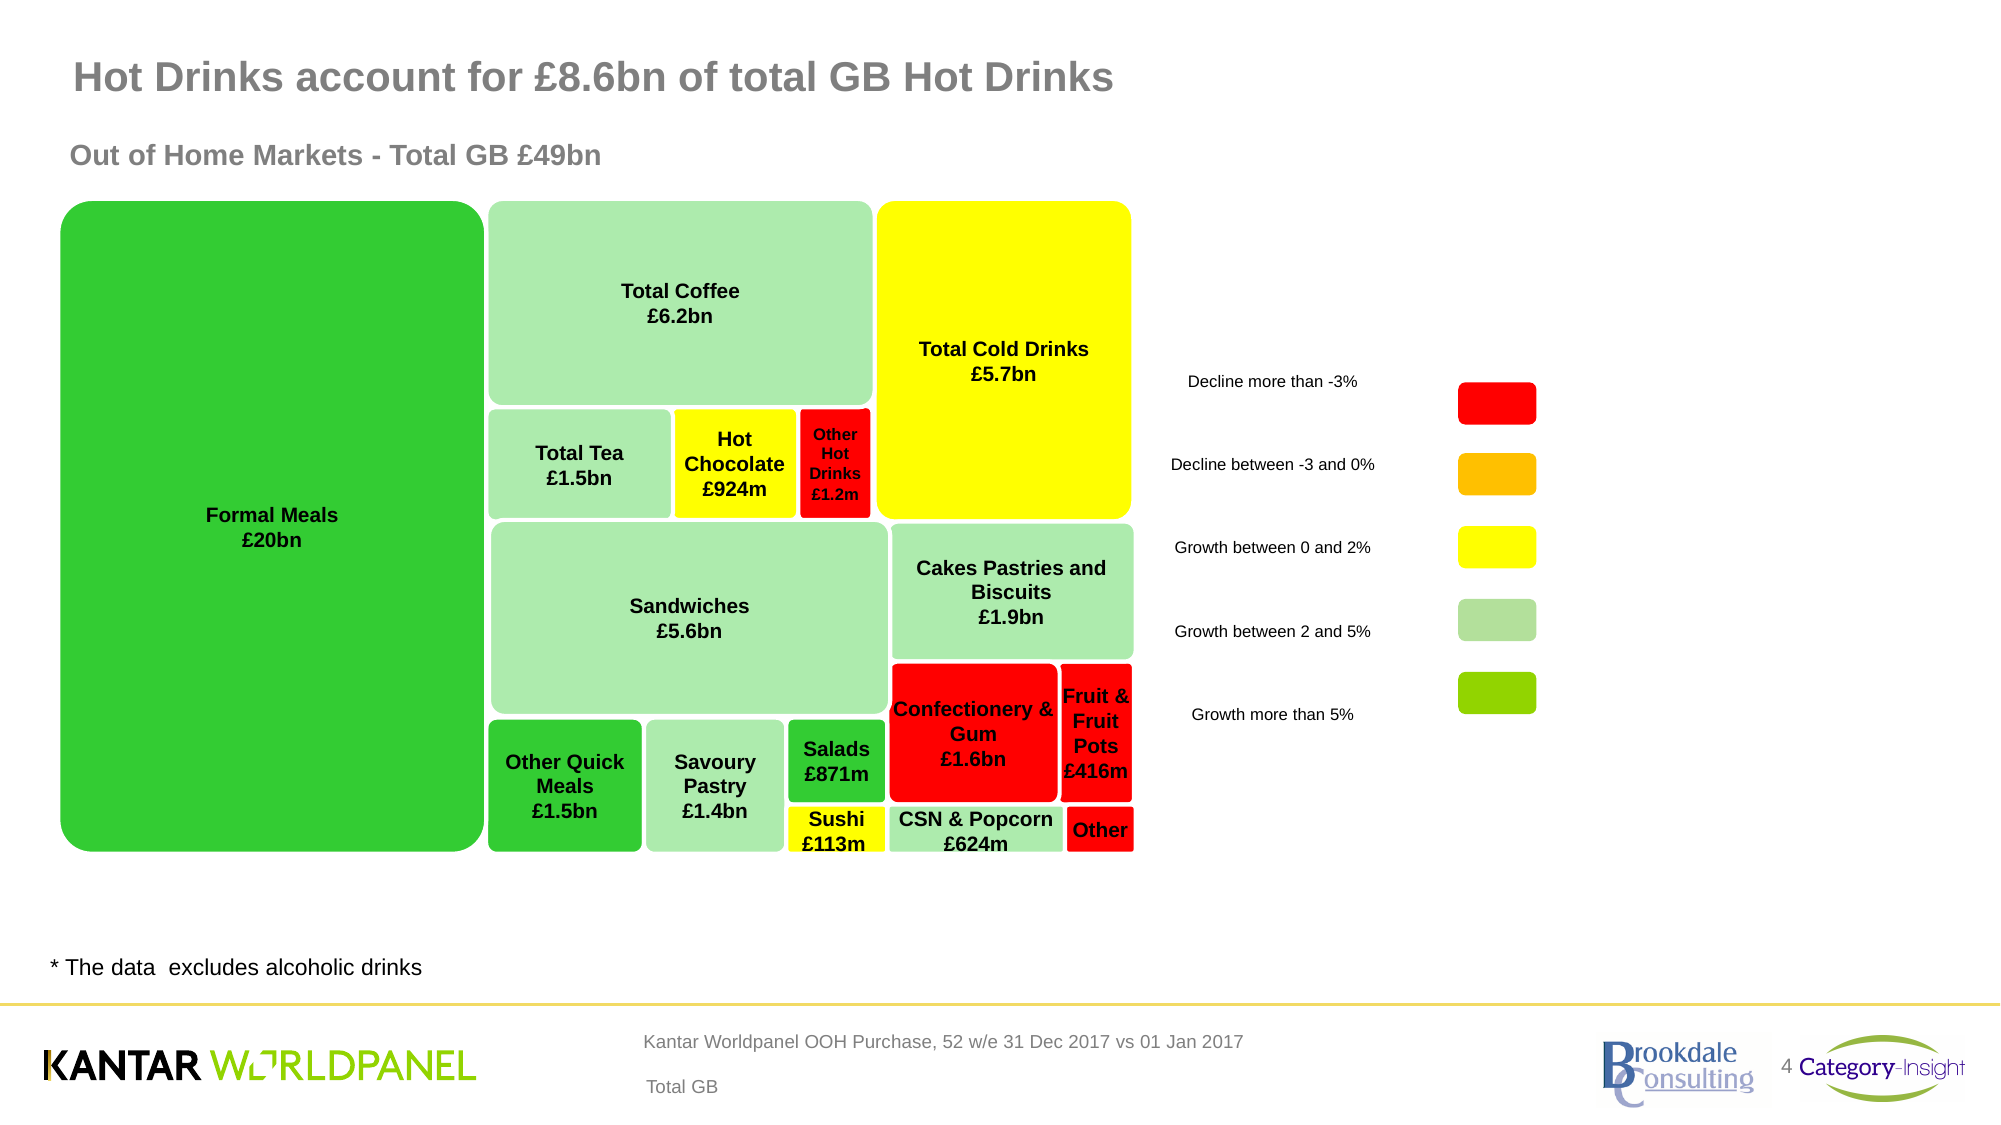

# Hot Drinks account for £8.6bn of total GB Hot Drinks
Out of Home Markets - Total GB £49bn
Formal Meals
£20bn
Total Coffee
£6.2bn
Total Cold Drinks
£5.7bn
Decline more than -3%
Total Tea
£1.5bn
Decline between -3 and 0%
Sandwiches
£5.6bn
Growth between 0 and 2%
Cakes Pastries and Biscuits
£1.9bn
Growth between 2 and 5%
Confectionery & Gum
£1.6bn
Growth more than 5%
Other Quick Meals
£1.5bn
Savoury Pastry
£1.4bn
Salads
£871m
Sushi
£113m
CSN & Popcorn
£624m
Other
Hot Chocolate
£924m
Other Hot Drinks
£1.2m
Fruit & Fruit Pots
£416m
* The data excludes alcoholic drinks
Kantar Worldpanel OOH Purchase, 52 w/e 31 Dec 2017 vs 01 Jan 2017
Total GB